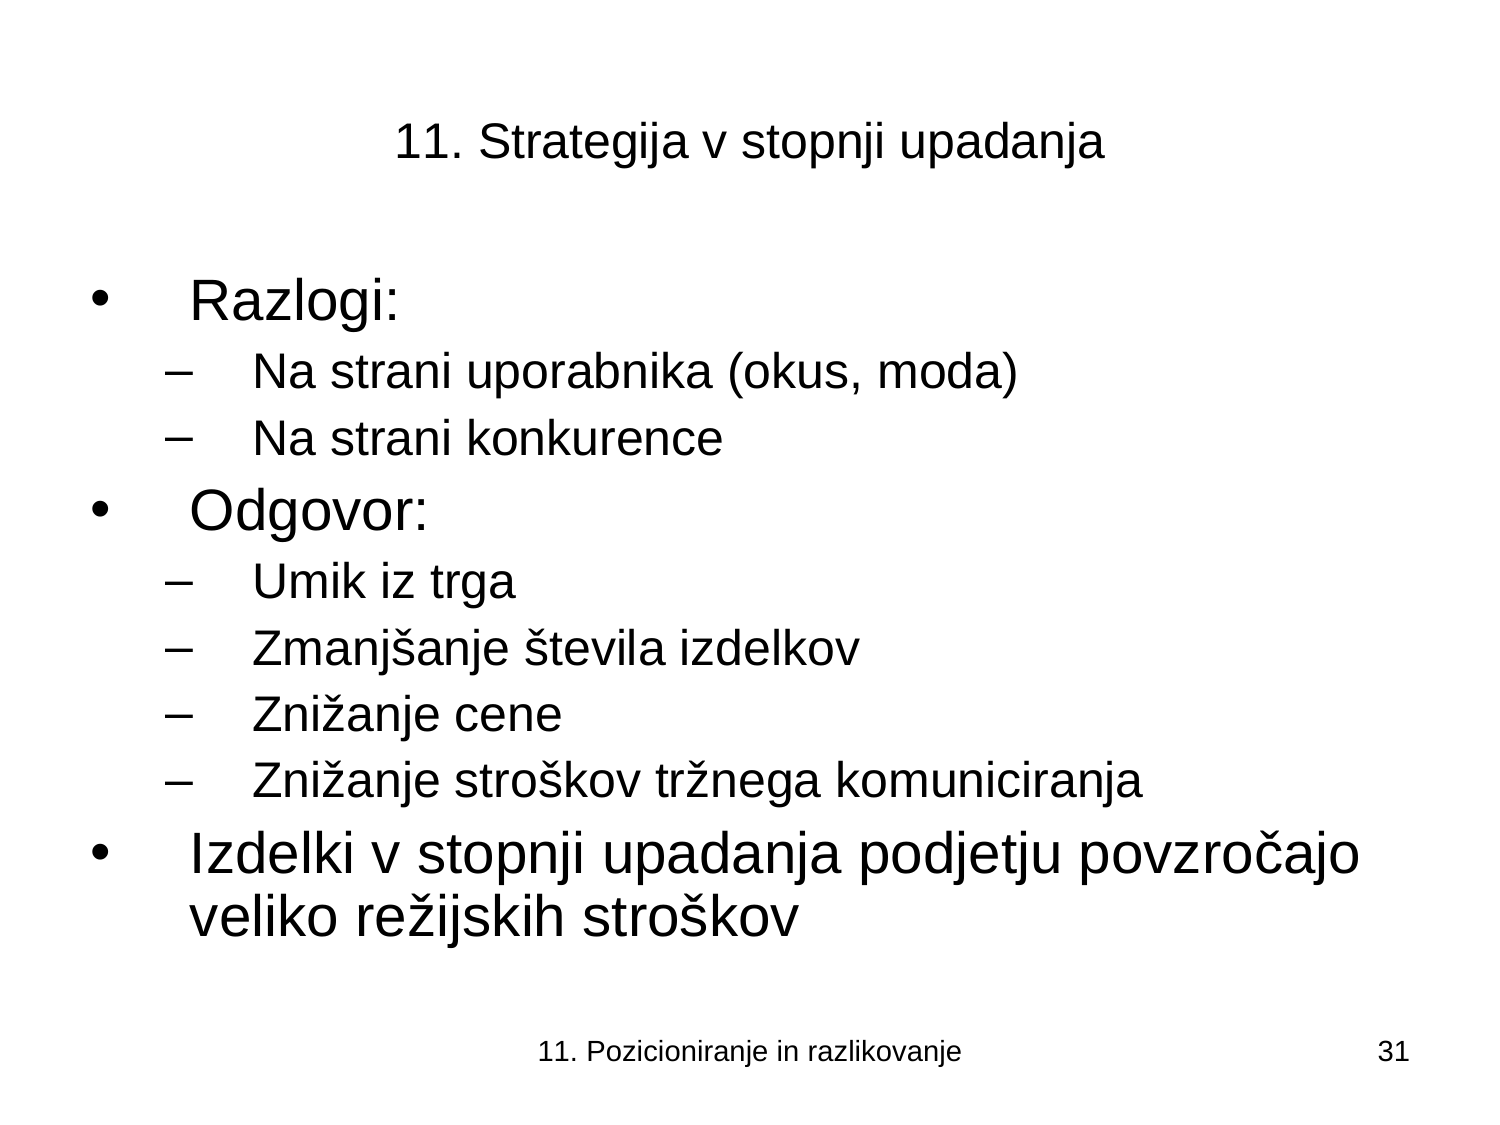

# 11. Strategija v stopnji upadanja
Razlogi:
Na strani uporabnika (okus, moda)
Na strani konkurence
Odgovor:
Umik iz trga
Zmanjšanje števila izdelkov
Znižanje cene
Znižanje stroškov tržnega komuniciranja
Izdelki v stopnji upadanja podjetju povzročajo veliko režijskih stroškov
11. Pozicioniranje in razlikovanje